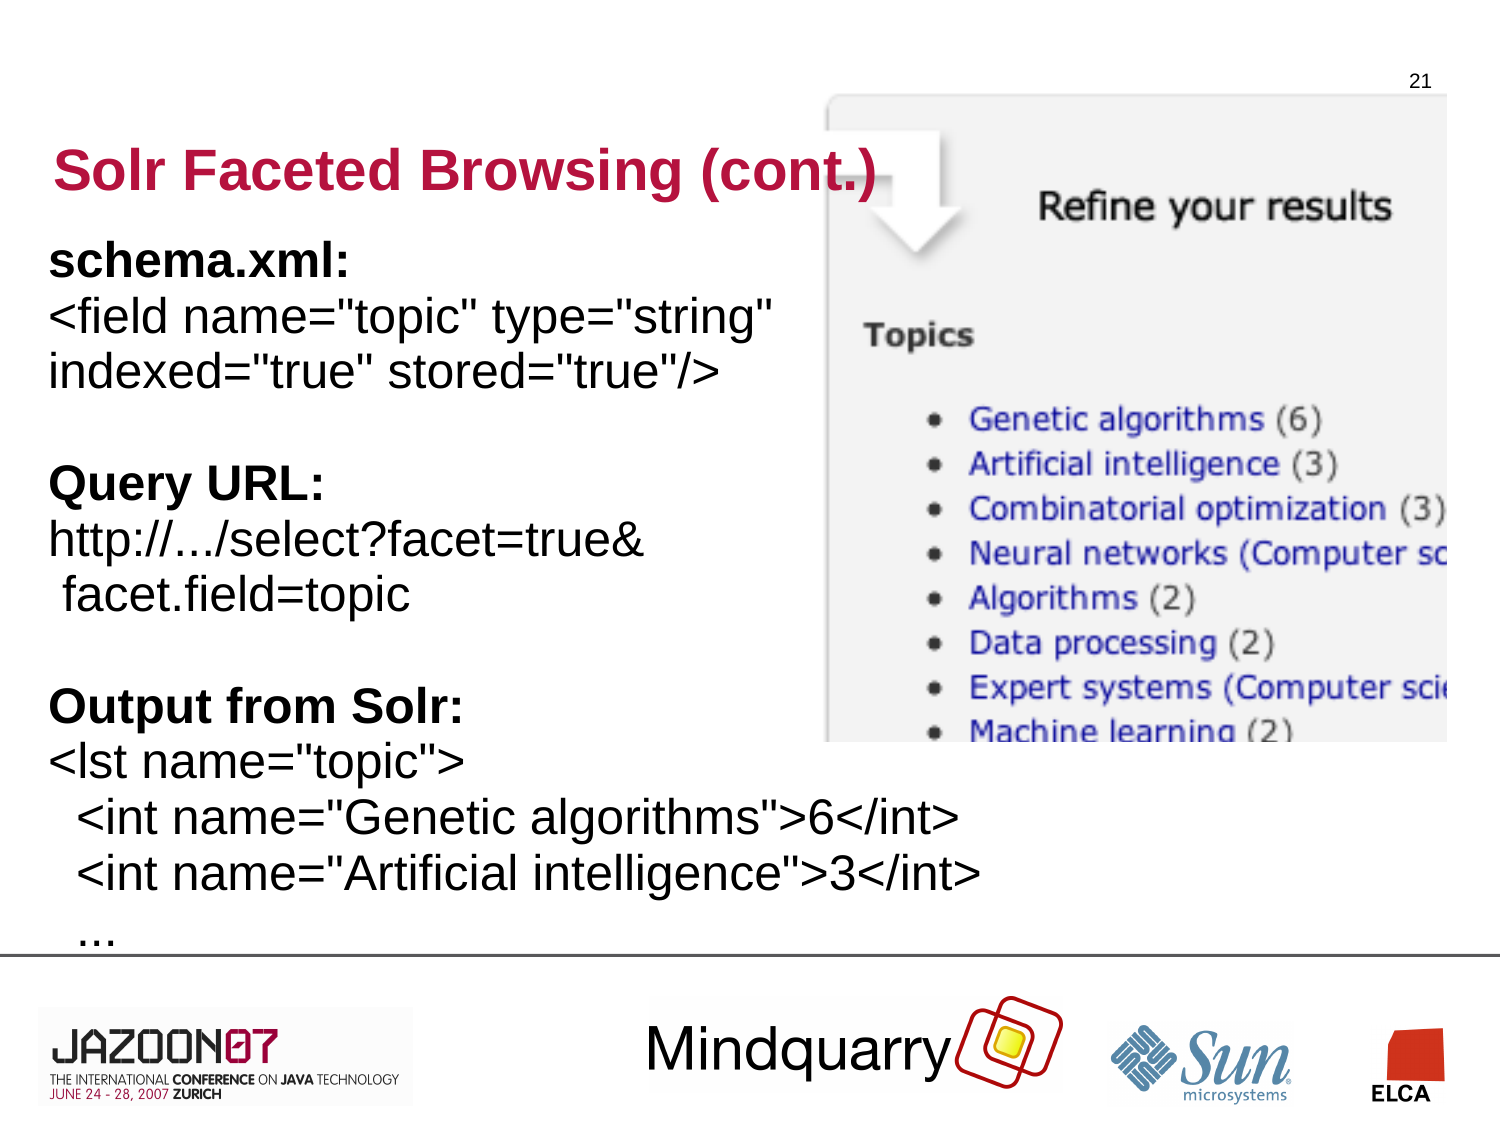

21
# Solr Faceted Browsing (cont.)
schema.xml:
<field name="topic" type="string"
indexed="true" stored="true"/>
Query URL:
http://.../select?facet=true&
 facet.field=topic
Output from Solr:
<lst name="topic">
 <int name="Genetic algorithms">6</int>
 <int name="Artificial intelligence">3</int>
 ...